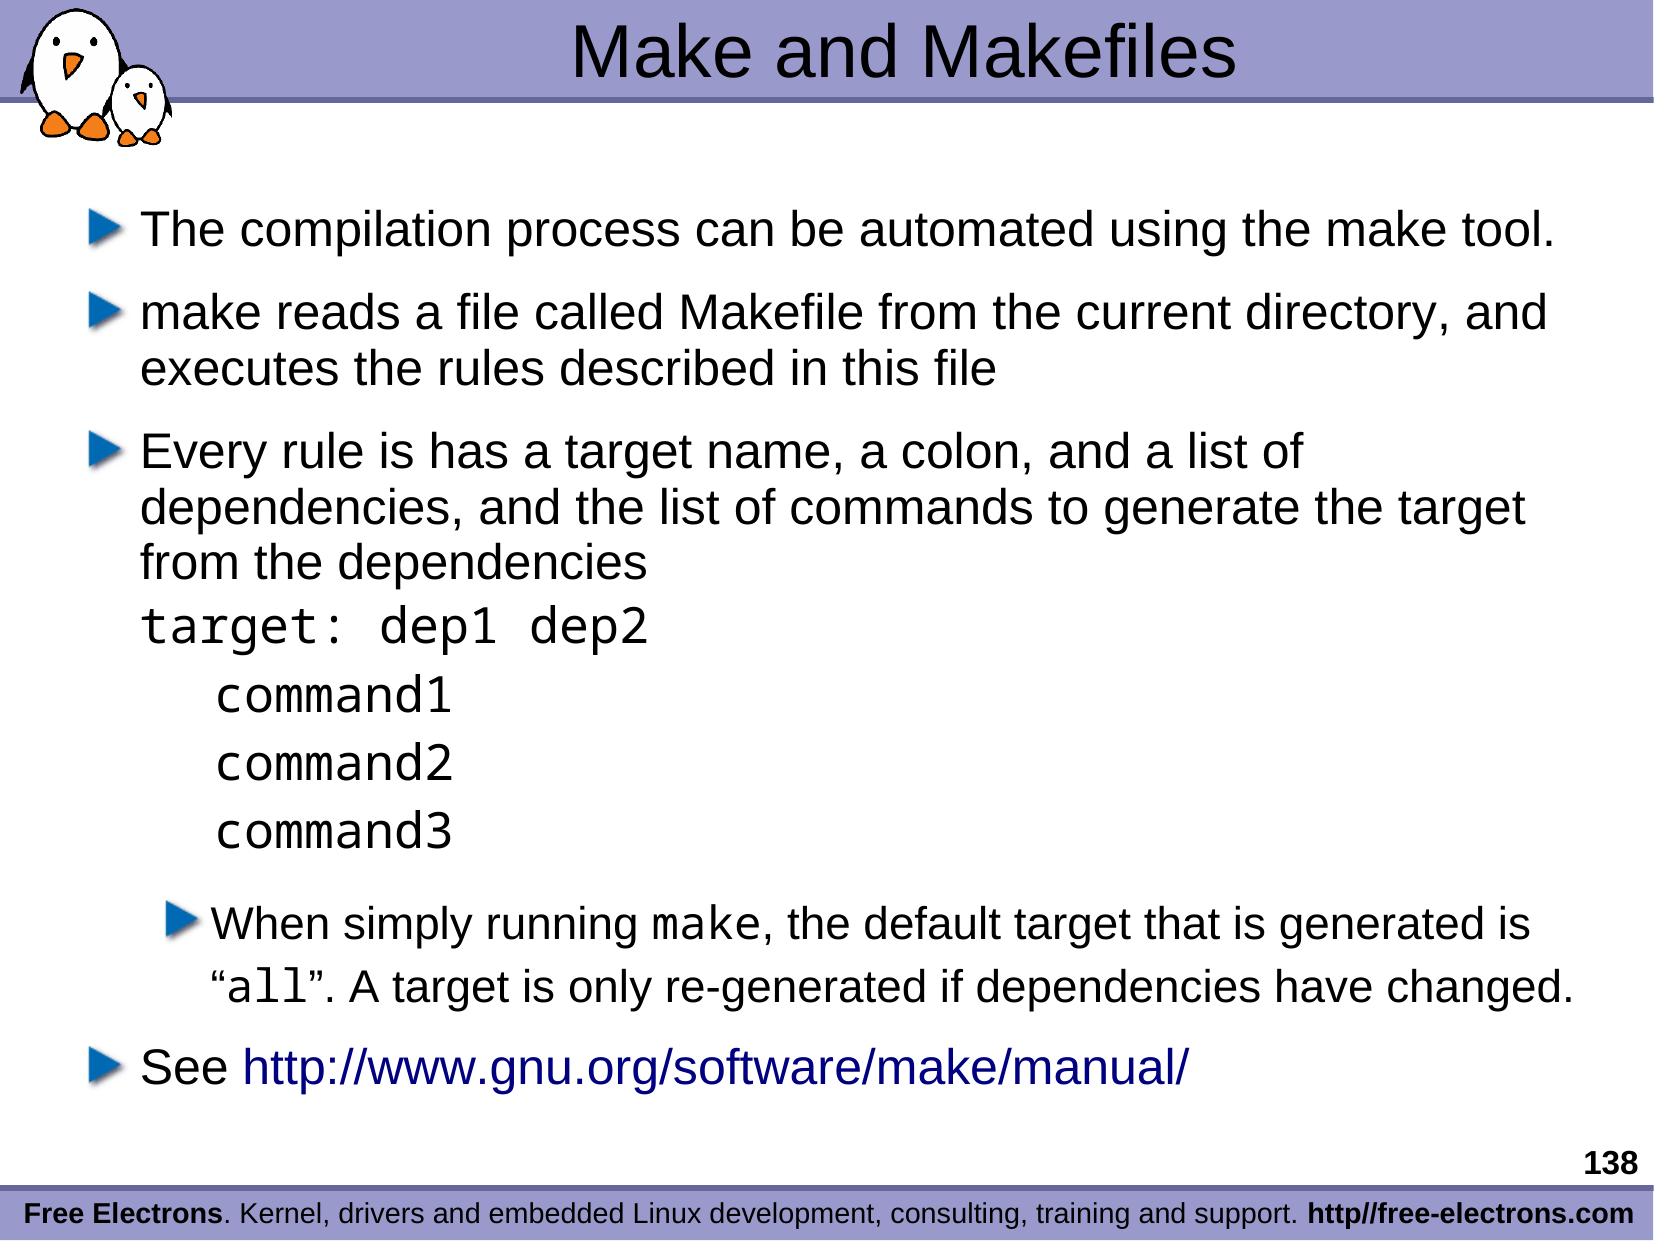

# Make and Makefiles
The compilation process can be automated using the make tool.
make reads a file called Makefile from the current directory, and executes the rules described in this file
Every rule is has a target name, a colon, and a list of dependencies, and the list of commands to generate the target from the dependencies
target: dep1 dep2
	command1
	command2
	command3
When simply running make, the default target that is generated is “all”. A target is only re-generated if dependencies have changed.
See http://www.gnu.org/software/make/manual/